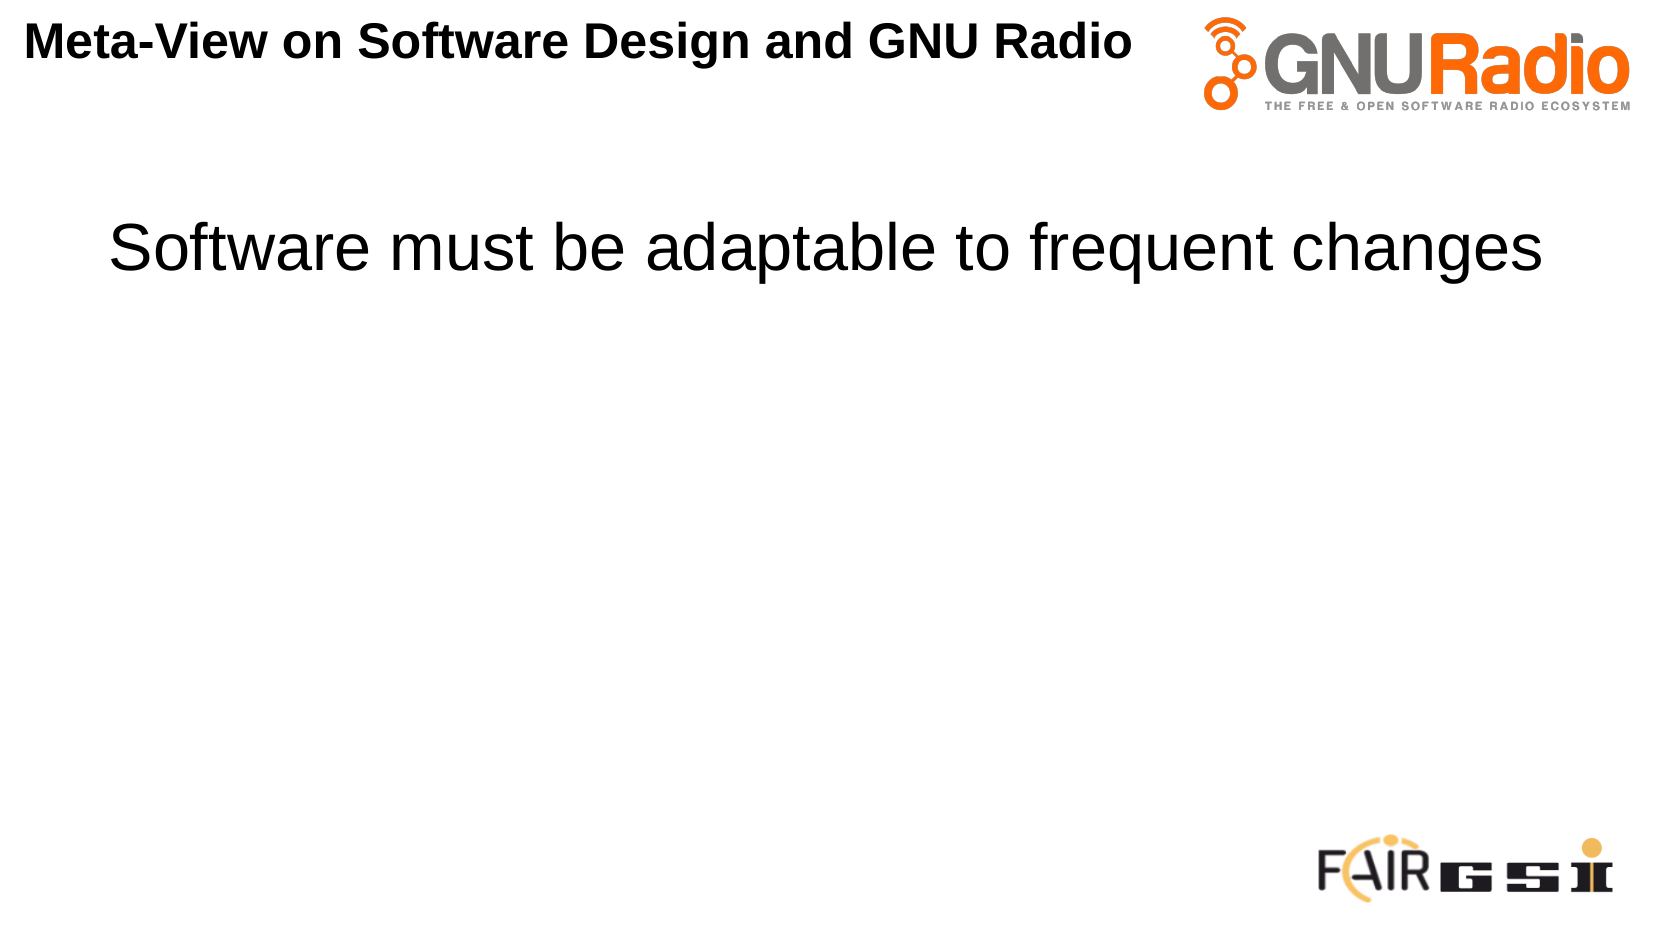

# Meta-View on Software Design and GNU Radio
Software must be adaptable to frequent changes